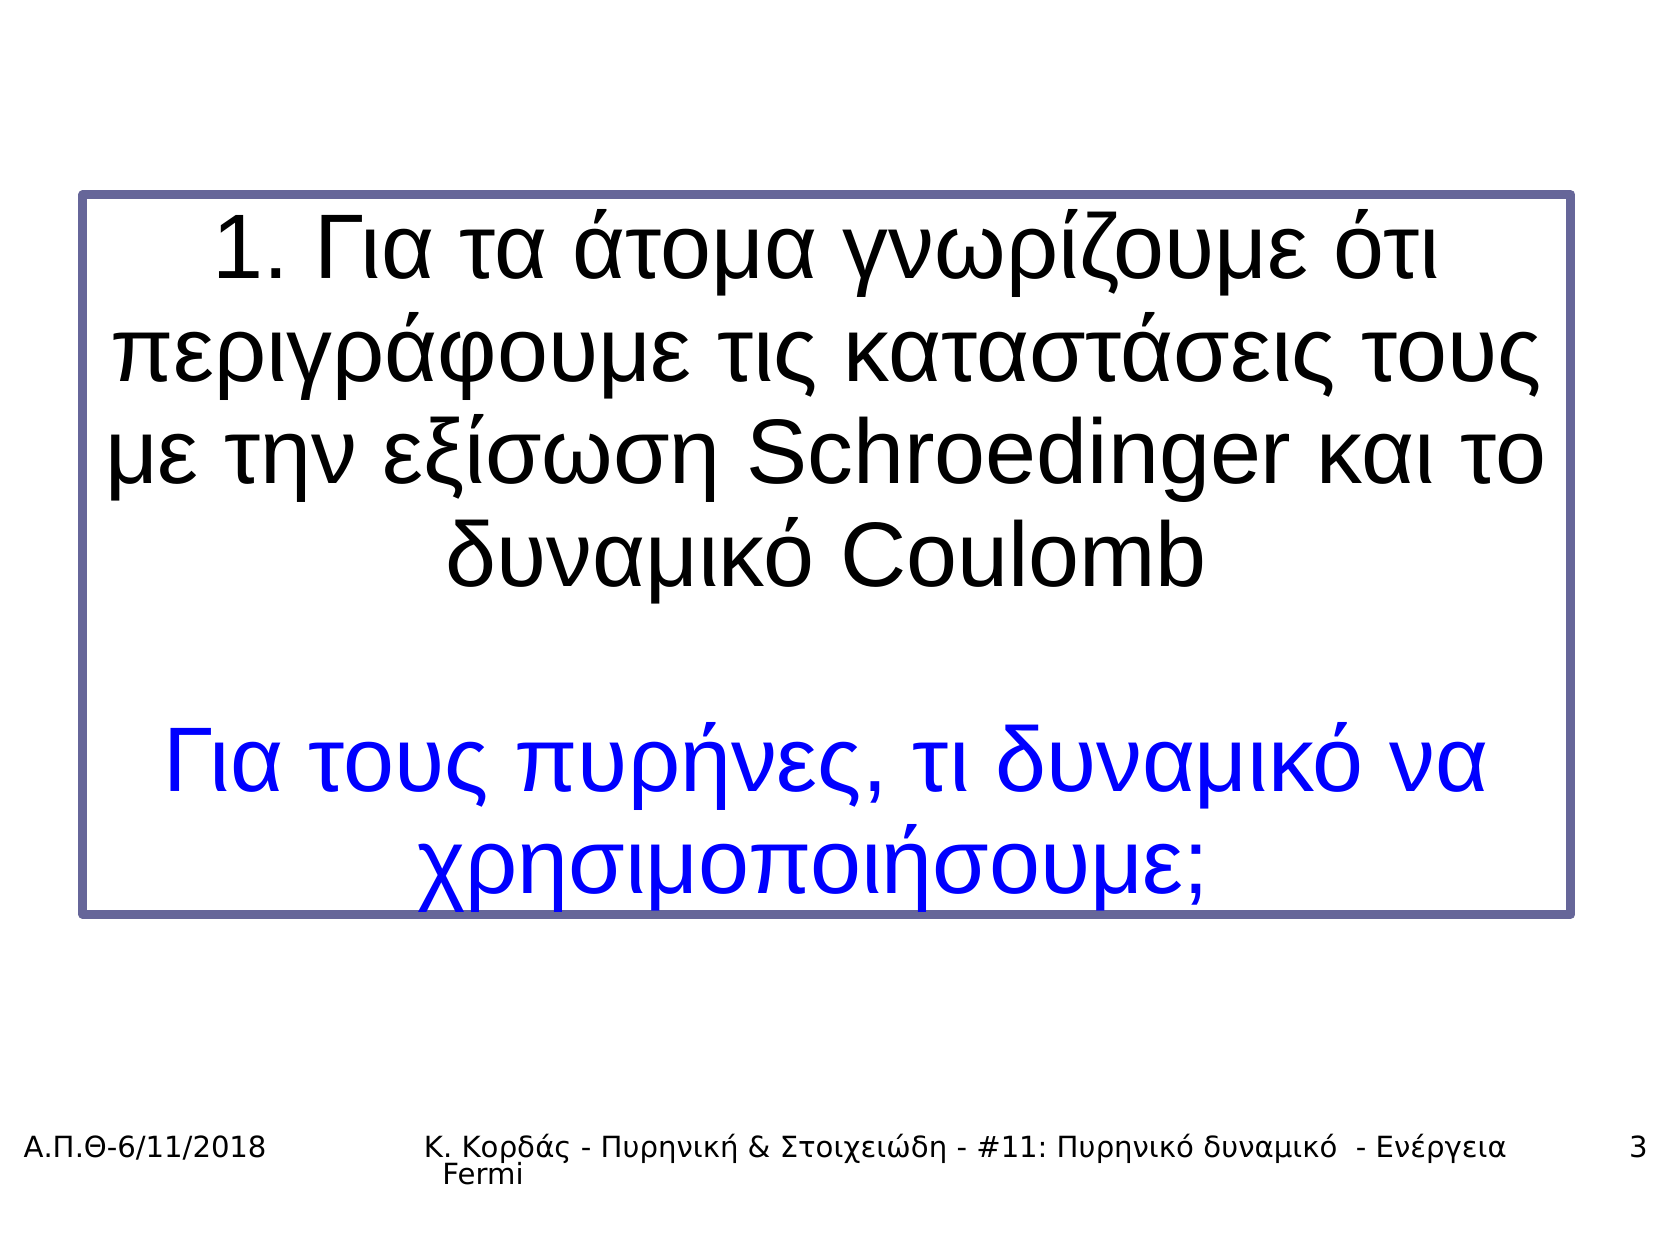

# 1. Για τα άτομα γνωρίζουμε ότι περιγράφουμε τις καταστάσεις τους με την εξίσωση Schroedinger και το δυναμικό Coulomb Για τους πυρήνες, τι δυναμικό να χρησιμοποιήσουμε;
Α.Π.Θ-6/11/2018
Κ. Κορδάς - Πυρηνική & Στοιχειώδη - #11: Πυρηνικό δυναμικό - Ενέργεια Fermi
3